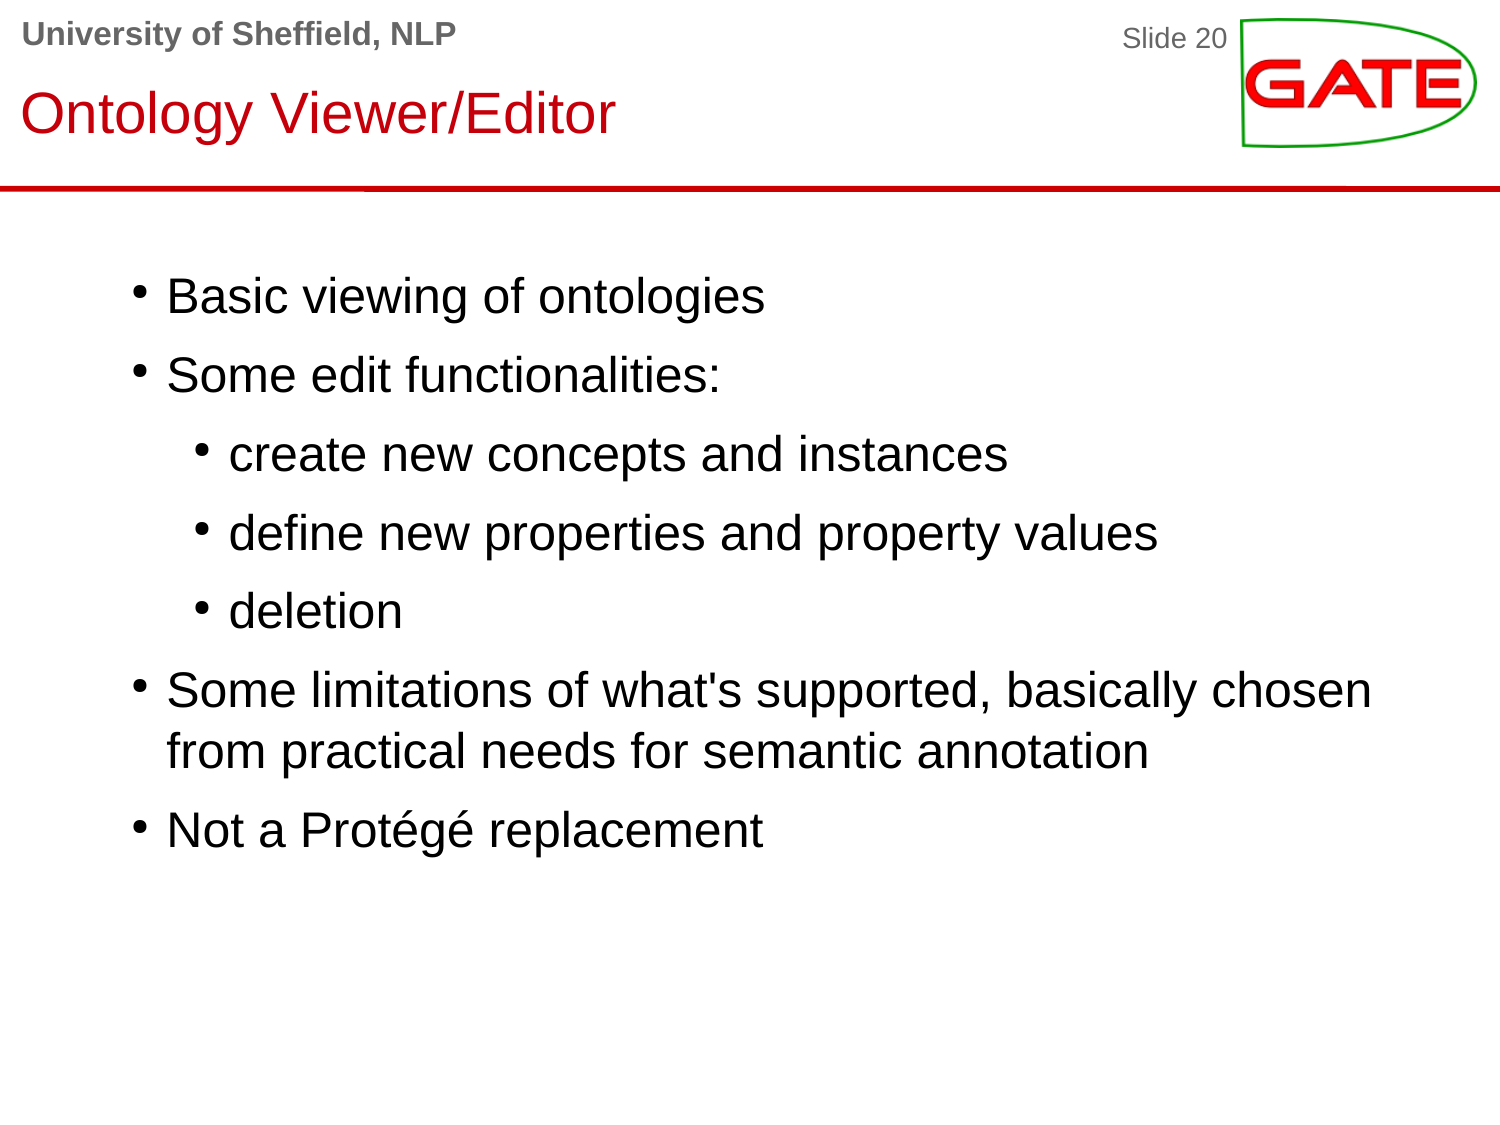

20
# Ontology Viewer/Editor
Basic viewing of ontologies
Some edit functionalities:
create new concepts and instances
define new properties and property values
deletion
Some limitations of what's supported, basically chosen from practical needs for semantic annotation
Not a Protégé replacement